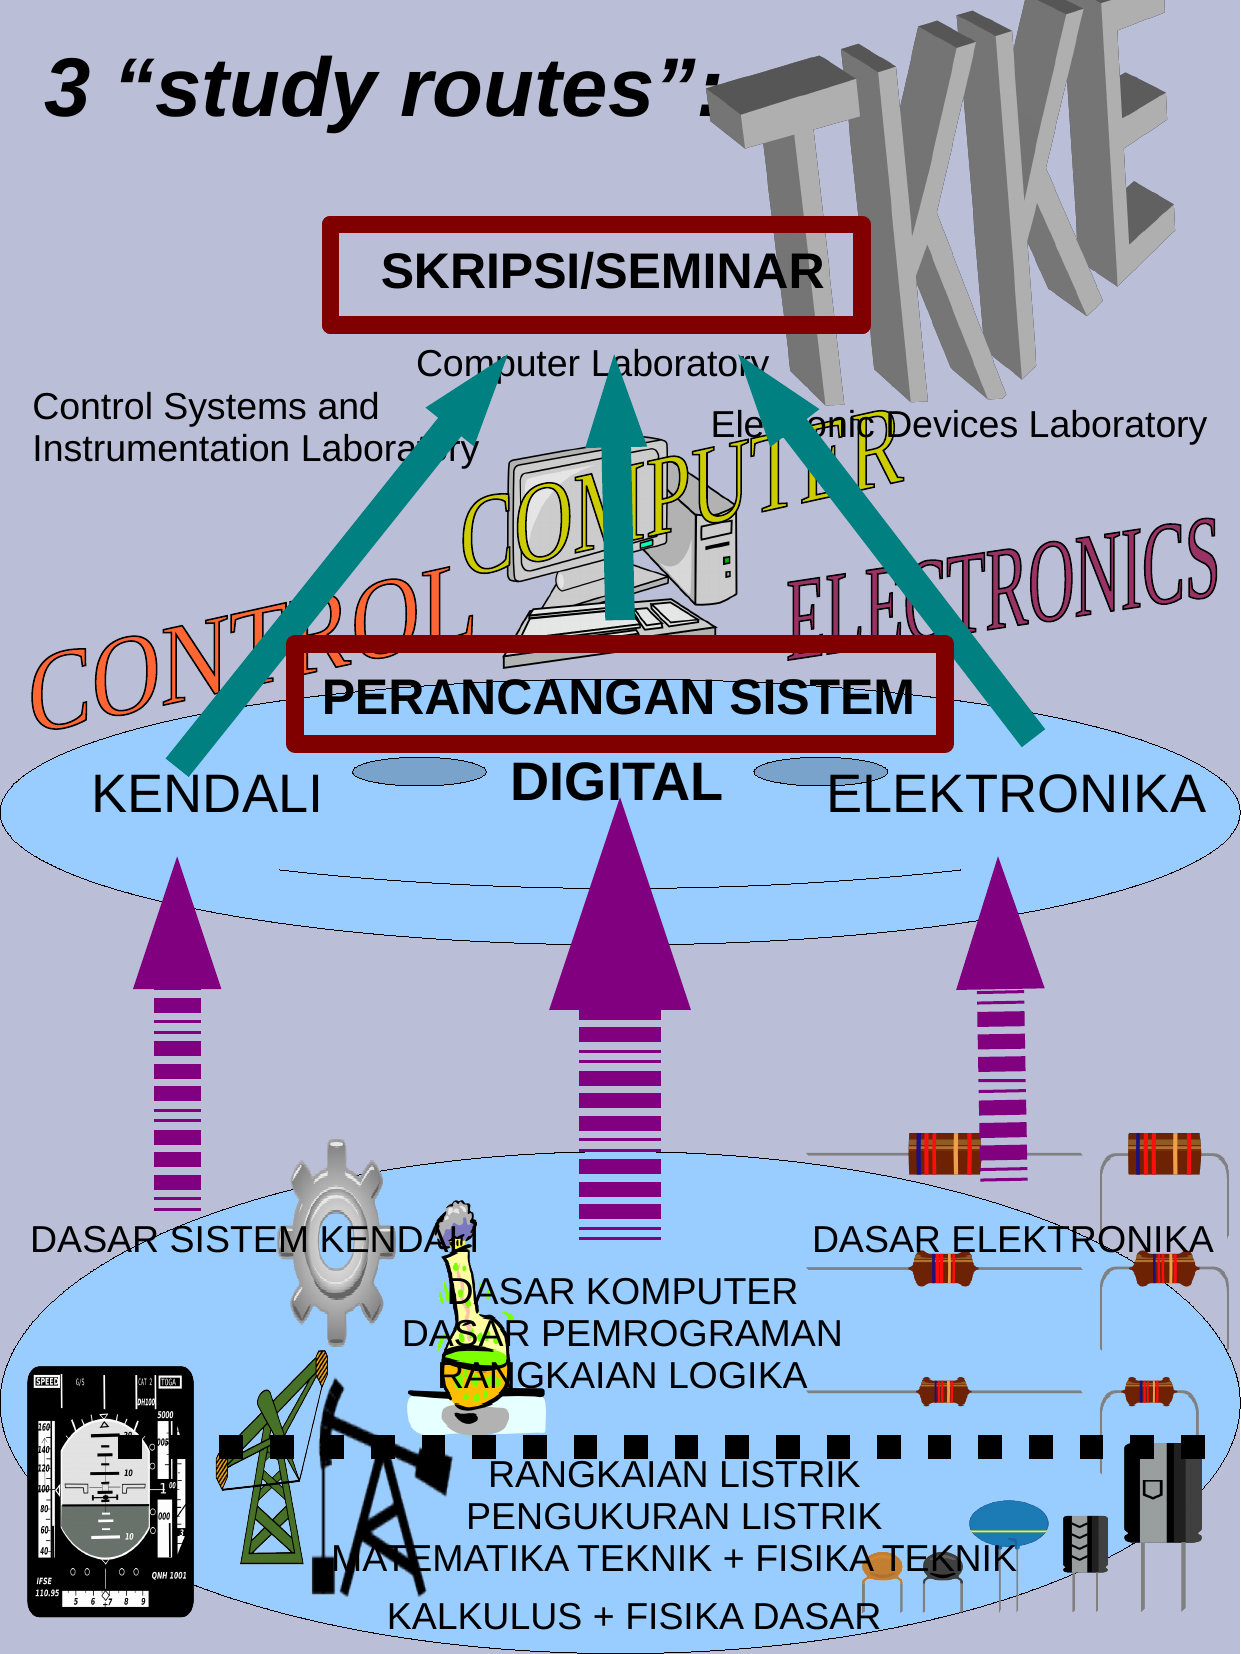

TKKE
3 “study routes”:
SKRIPSI/SEMINAR
Computer Laboratory
Control Systems and Instrumentation Laboratory
Electronic Devices Laboratory
COMPUTER
ELECTRONICS
CONTROL
PERANCANGAN SISTEM
DIGITAL
KENDALI
ELEKTRONIKA
DASAR SISTEM KENDALI
DASAR ELEKTRONIKA
DASAR KOMPUTER
DASAR PEMROGRAMAN
RANGKAIAN LOGIKA
RANGKAIAN LISTRIK
PENGUKURAN LISTRIK
MATEMATIKA TEKNIK + FISIKA TEKNIK
KALKULUS + FISIKA DASAR